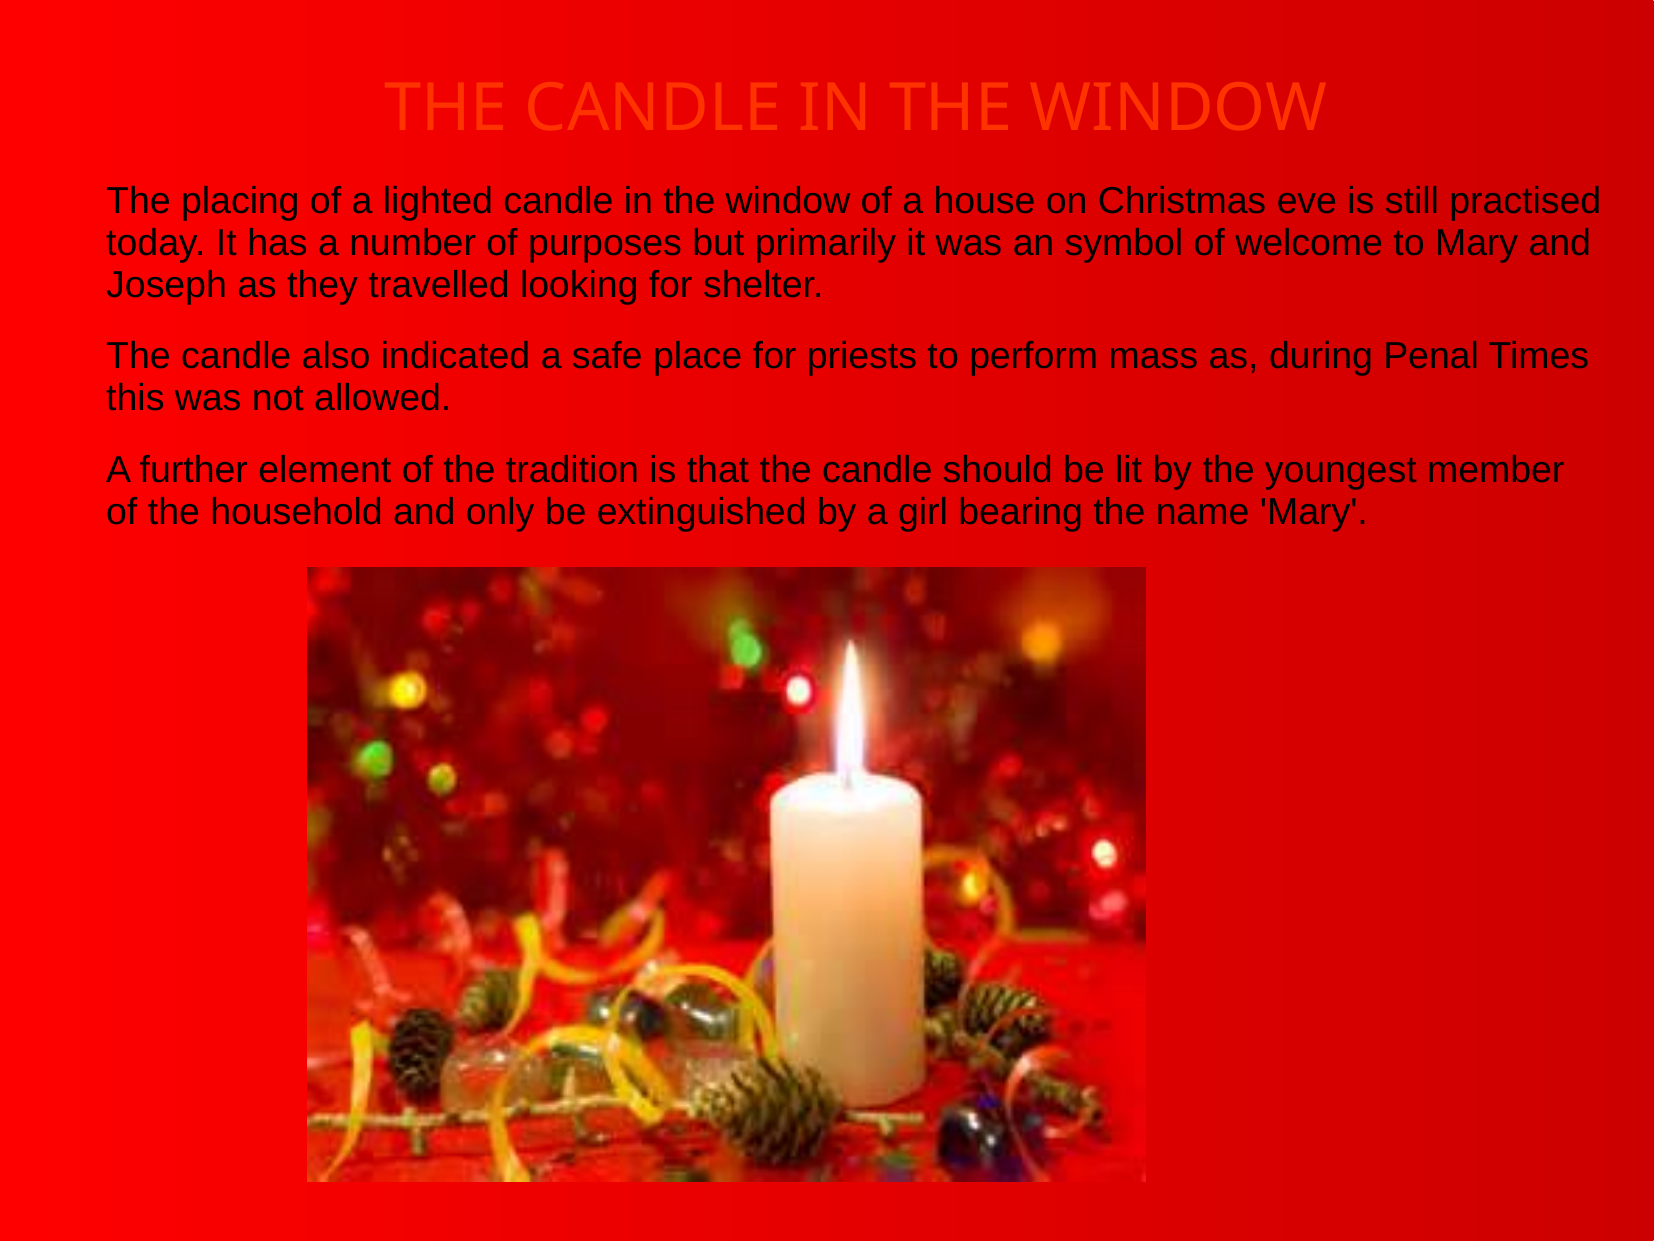

# THE CANDLE IN THE WINDOW
The placing of a lighted candle in the window of a house on Christmas eve is still practised today. It has a number of purposes but primarily it was an symbol of welcome to Mary and Joseph as they travelled looking for shelter.
The candle also indicated a safe place for priests to perform mass as, during Penal Times this was not allowed.
A further element of the tradition is that the candle should be lit by the youngest member of the household and only be extinguished by a girl bearing the name 'Mary'.